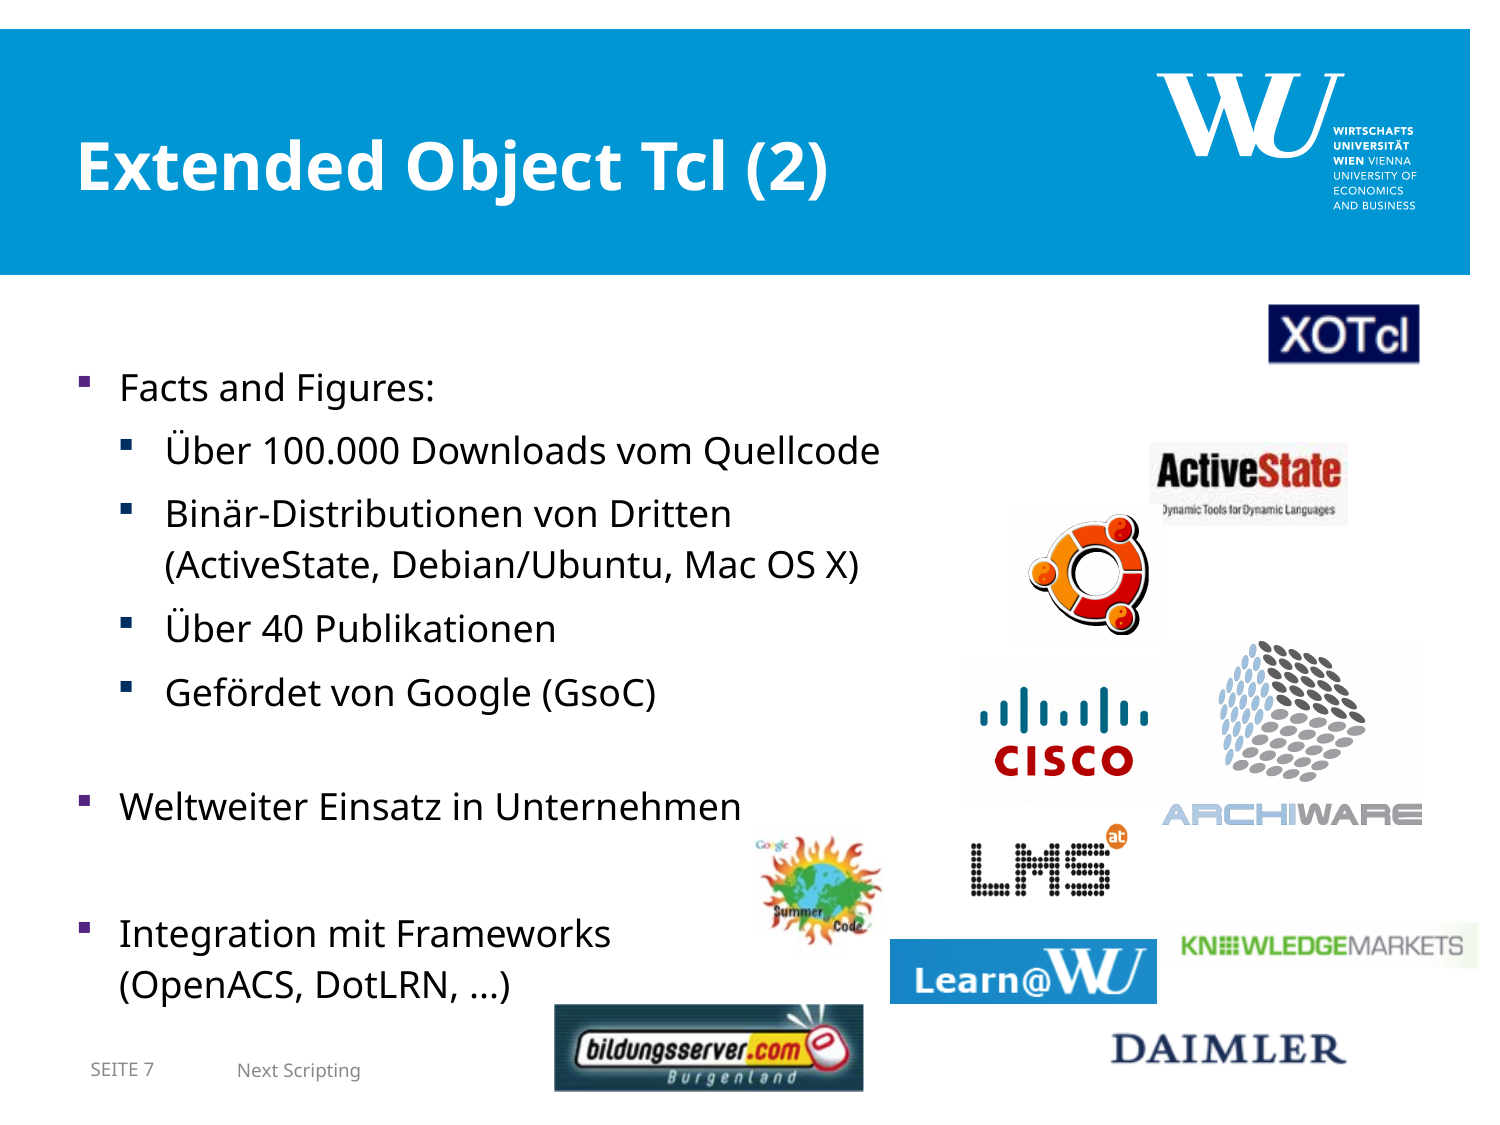

Extended Object Tcl (2)
# Facts and Figures:
Über 100.000 Downloads vom Quellcode
Binär-Distributionen von Dritten
(ActiveState, Debian/Ubuntu, Mac OS X)
Über 40 Publikationen
Gefördet von Google (GsoC)
Weltweiter Einsatz in Unternehmen
Integration mit Frameworks
(OpenACS, DotLRN, ...)
SEITE
Next Scripting